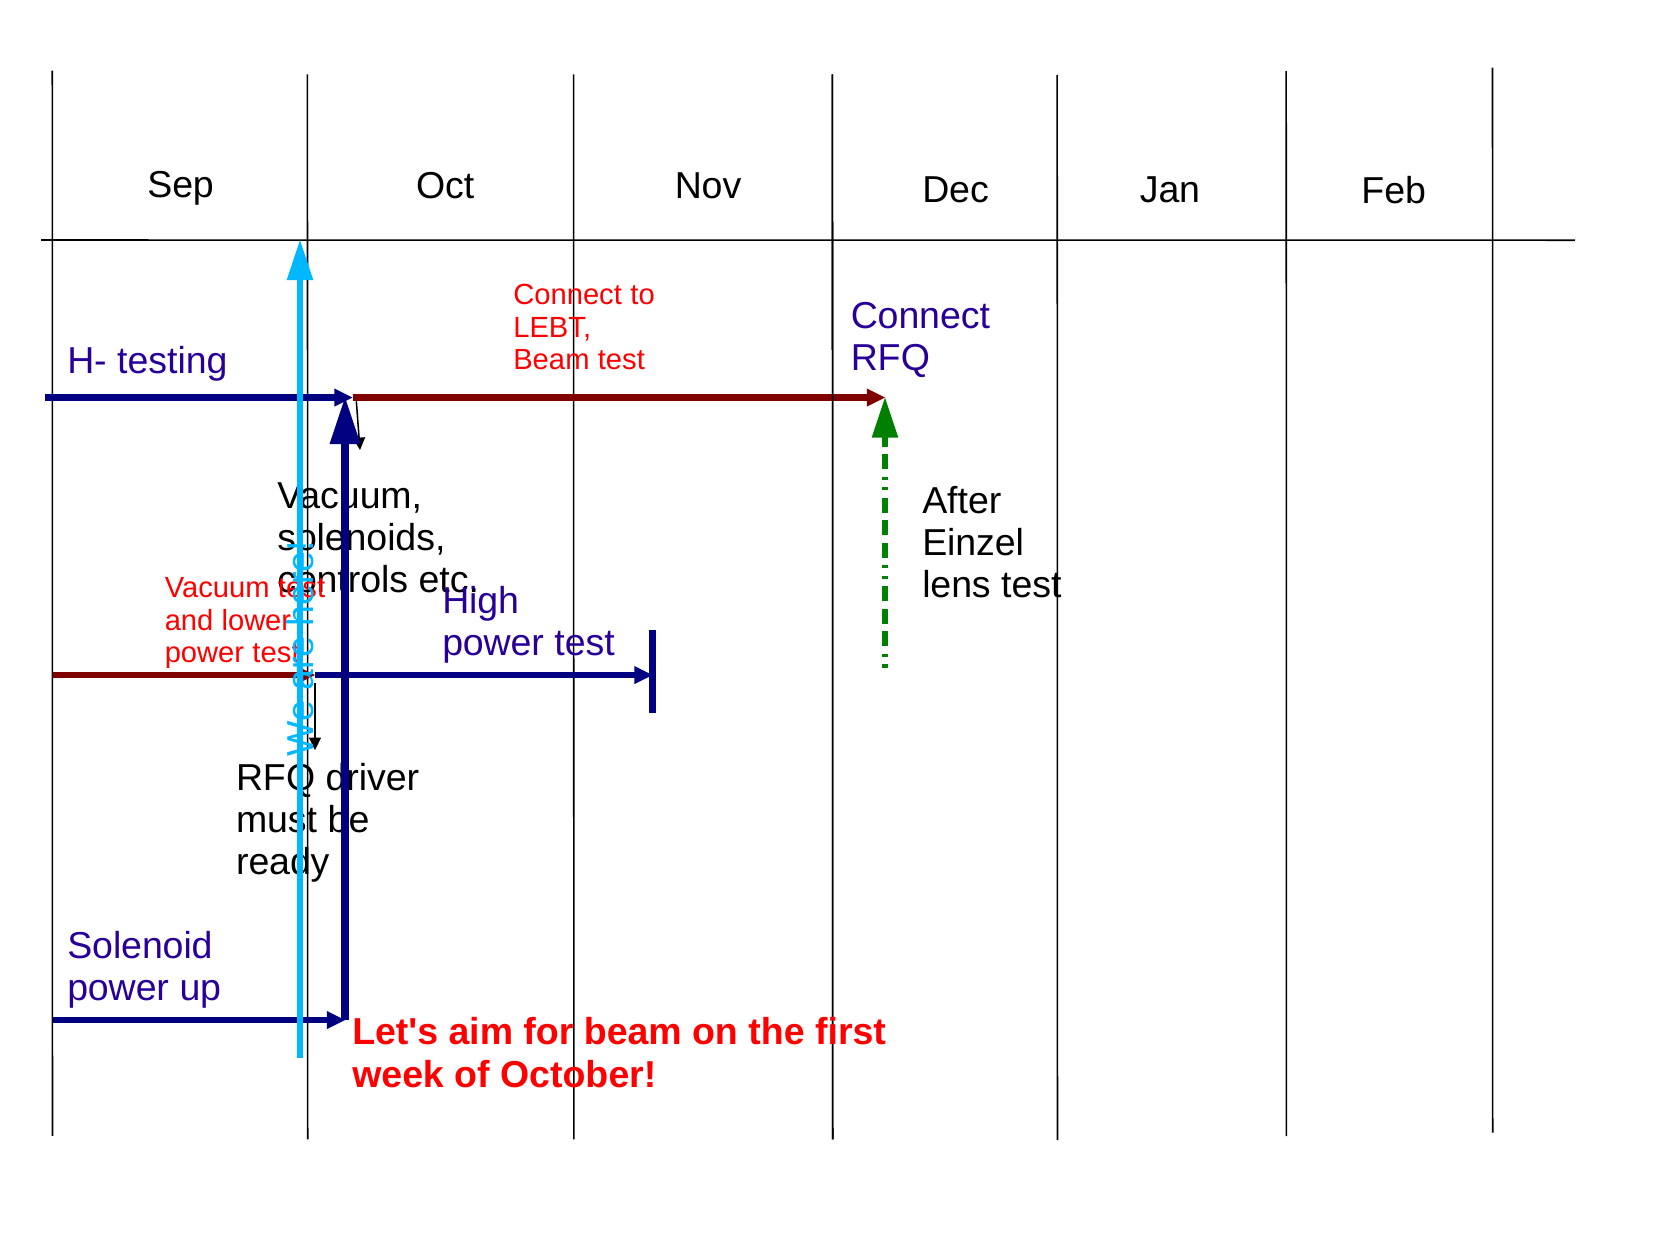

Sep
Oct
Nov
Dec
Jan
Feb
We are here!
Connect to LEBT, Beam test
Connect RFQ
H- testing
Vacuum, solenoids, controls etc.
After Einzel lens test
Vacuum test and lower power test
High power test
RFQ driver must be ready
Solenoid power up
Let's aim for beam on the first week of October!